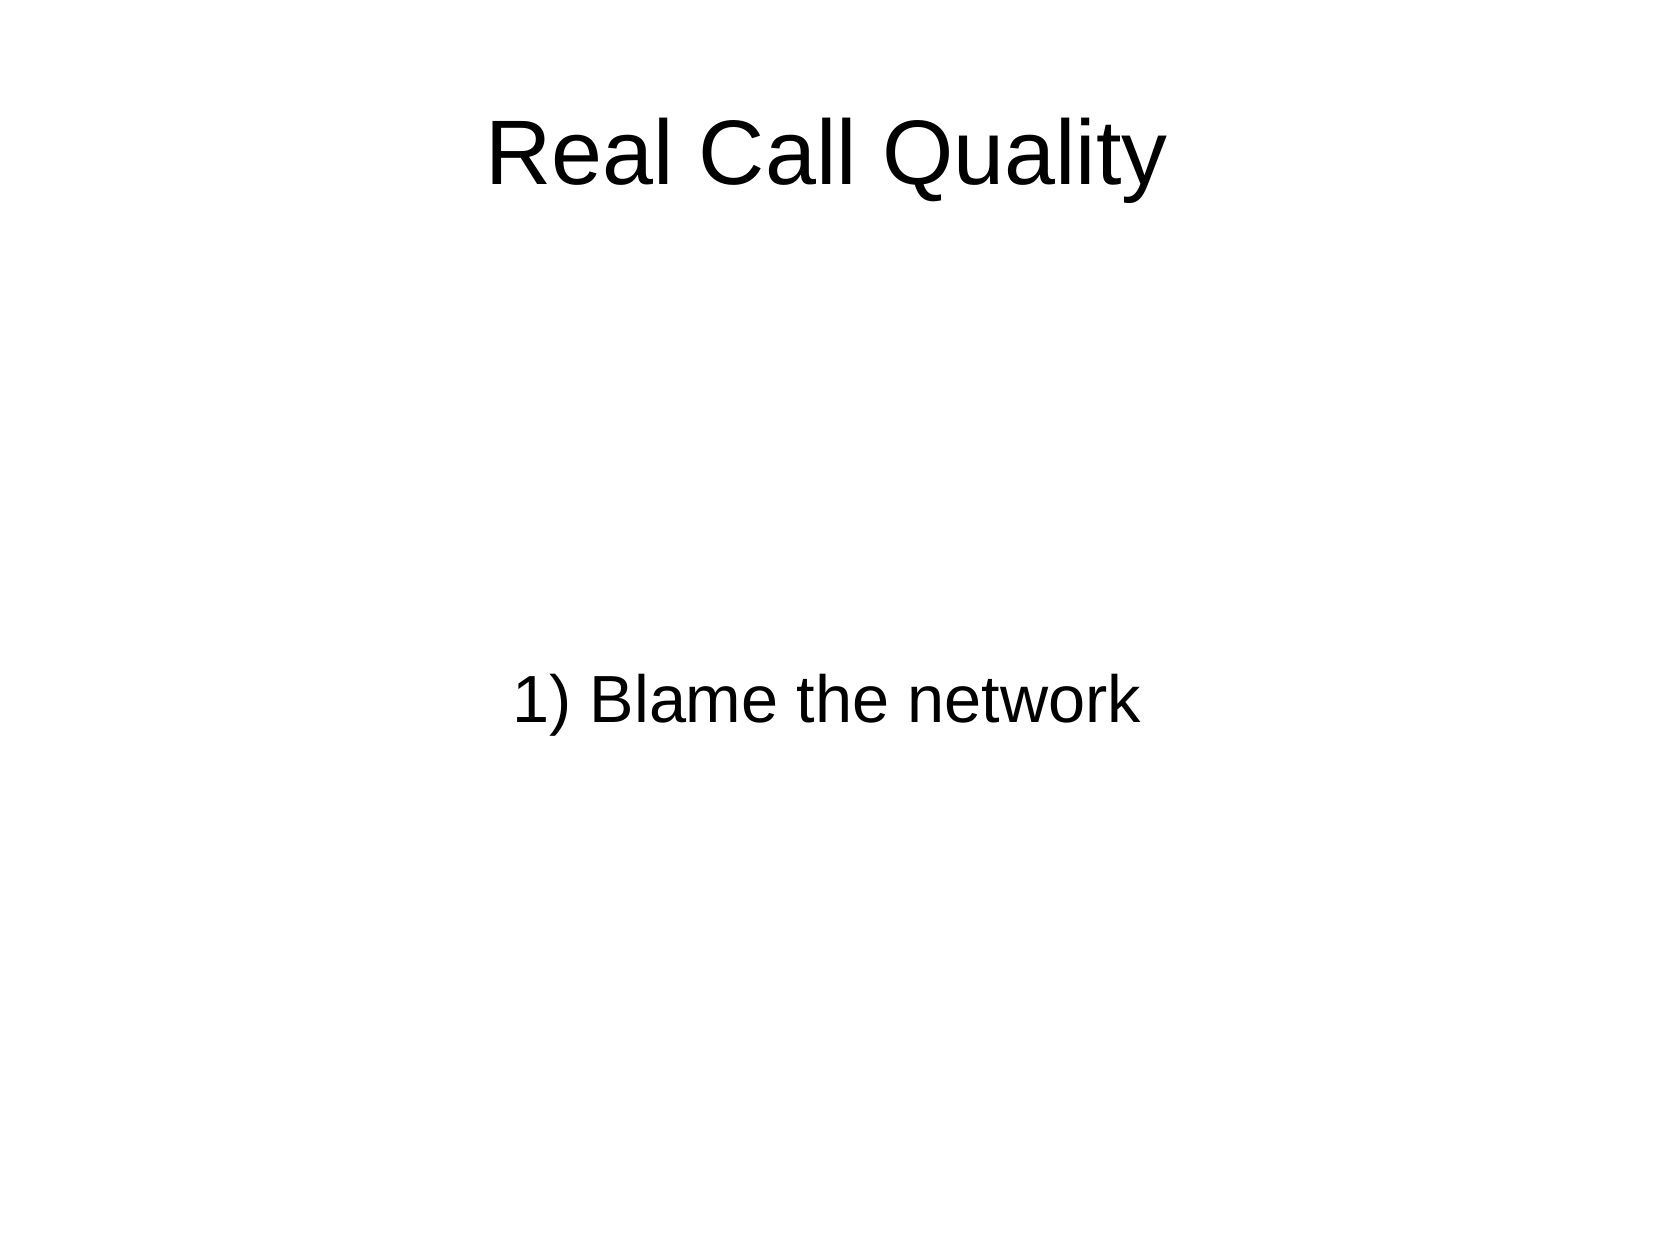

# Real Call Quality
1) Blame the network